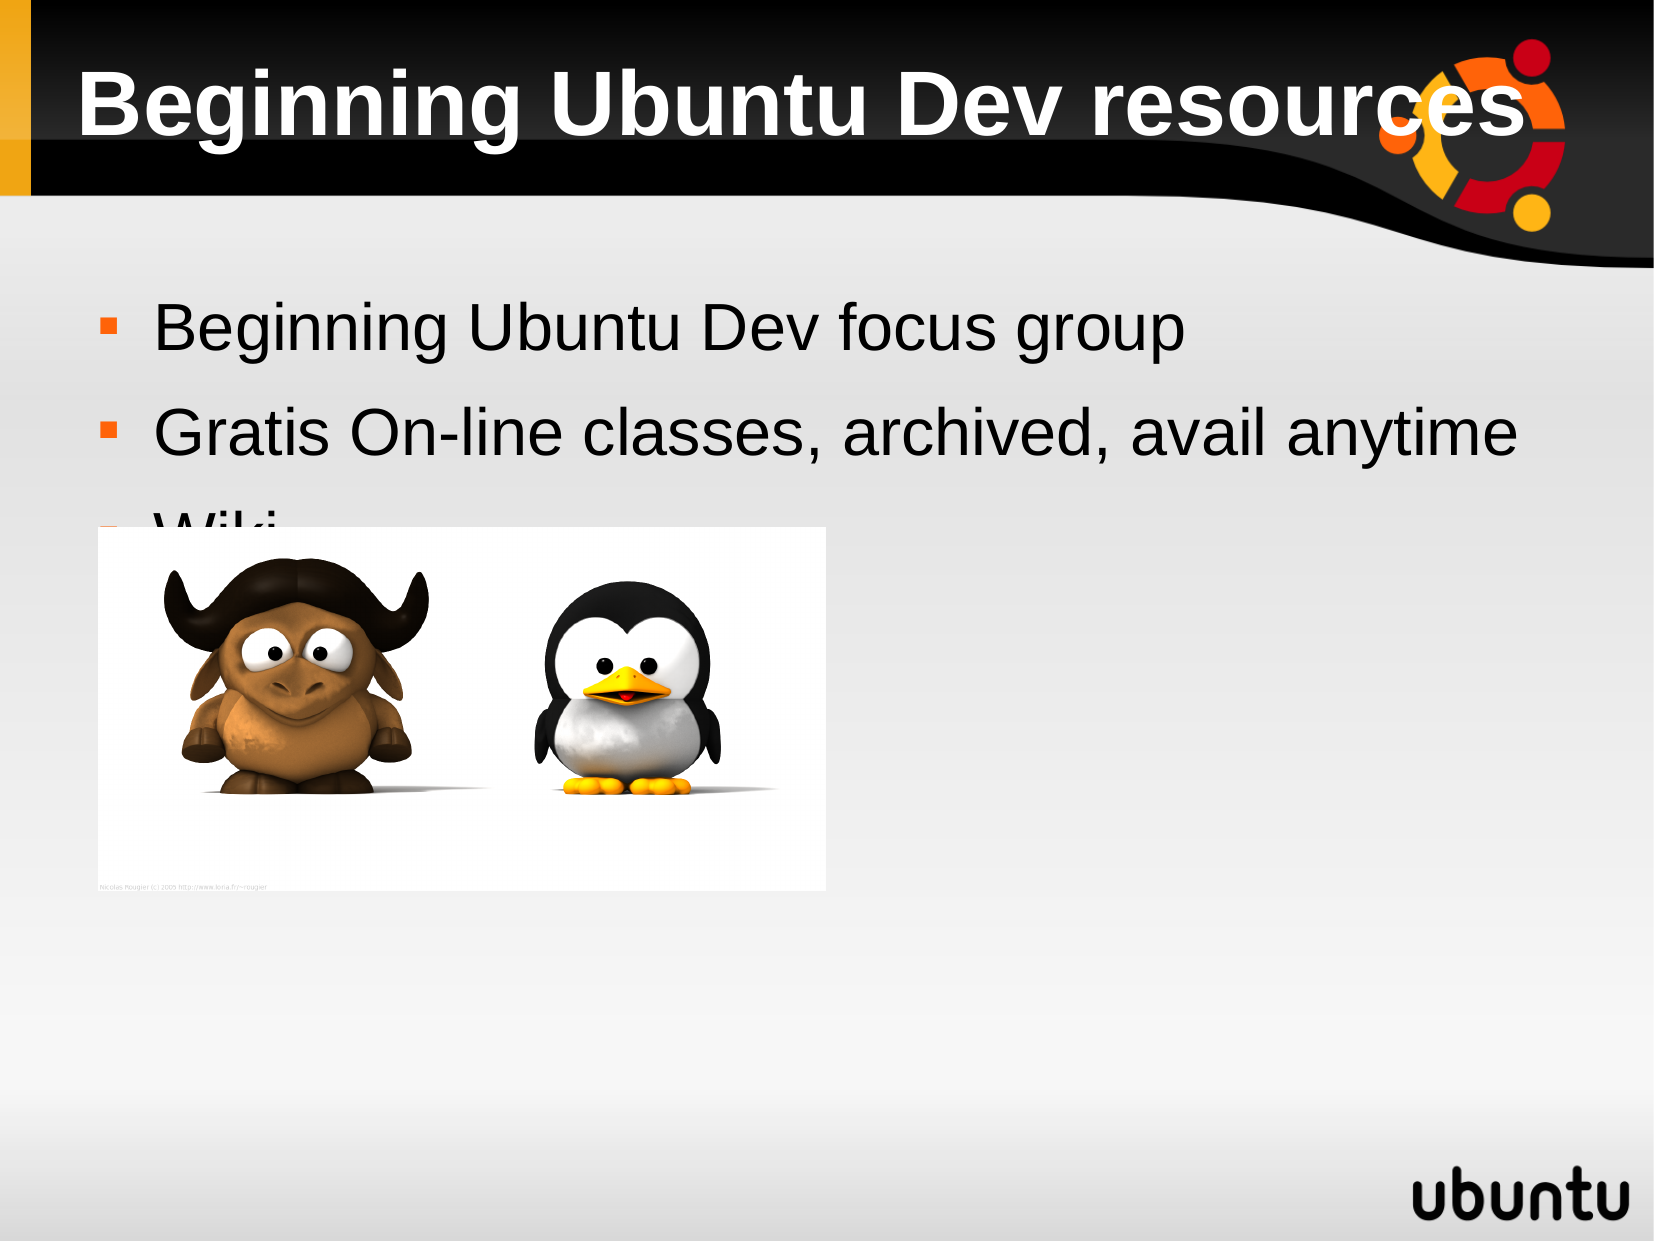

# Beginning Ubuntu Dev resources
Beginning Ubuntu Dev focus group
Gratis On-line classes, archived, avail anytime
Wiki
Videos
Podcasts